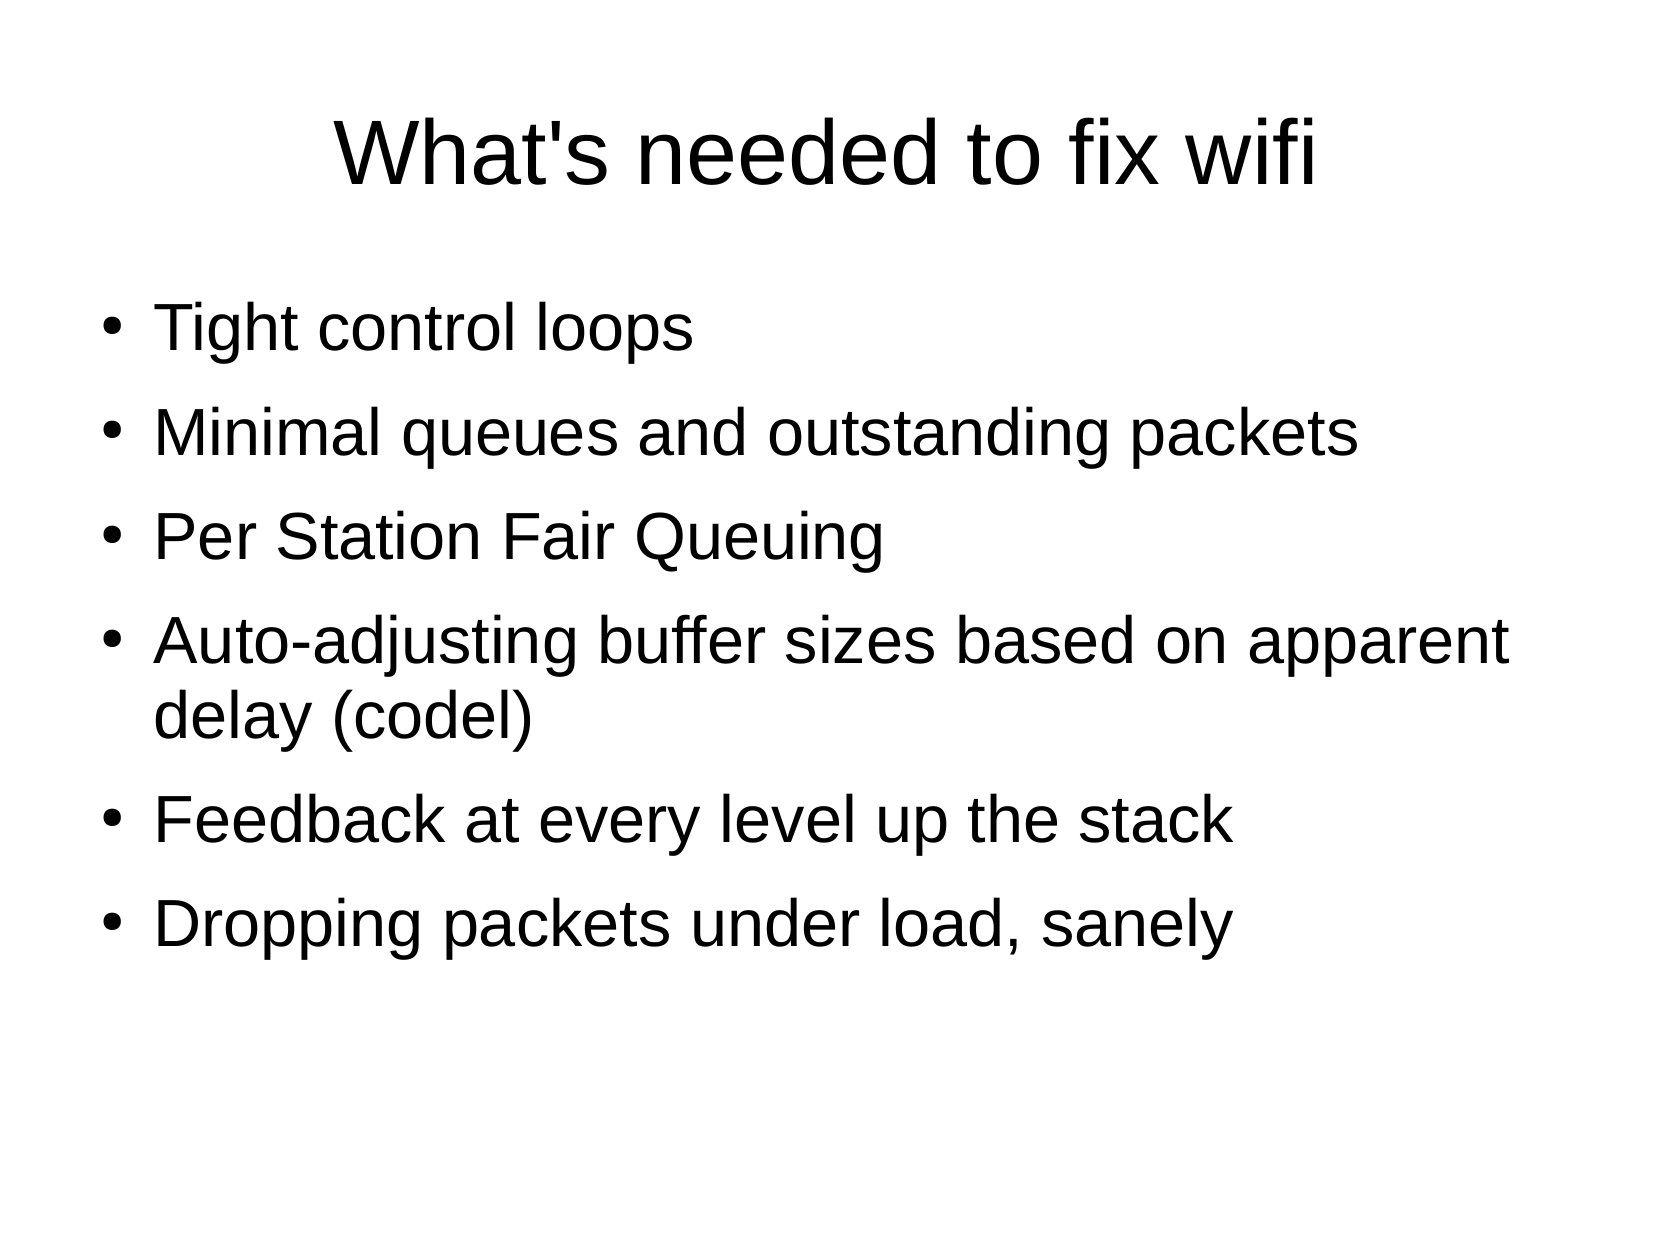

# What's needed to fix wifi
Tight control loops
Minimal queues and outstanding packets
Per Station Fair Queuing
Auto-adjusting buffer sizes based on apparent delay (codel)
Feedback at every level up the stack
Dropping packets under load, sanely